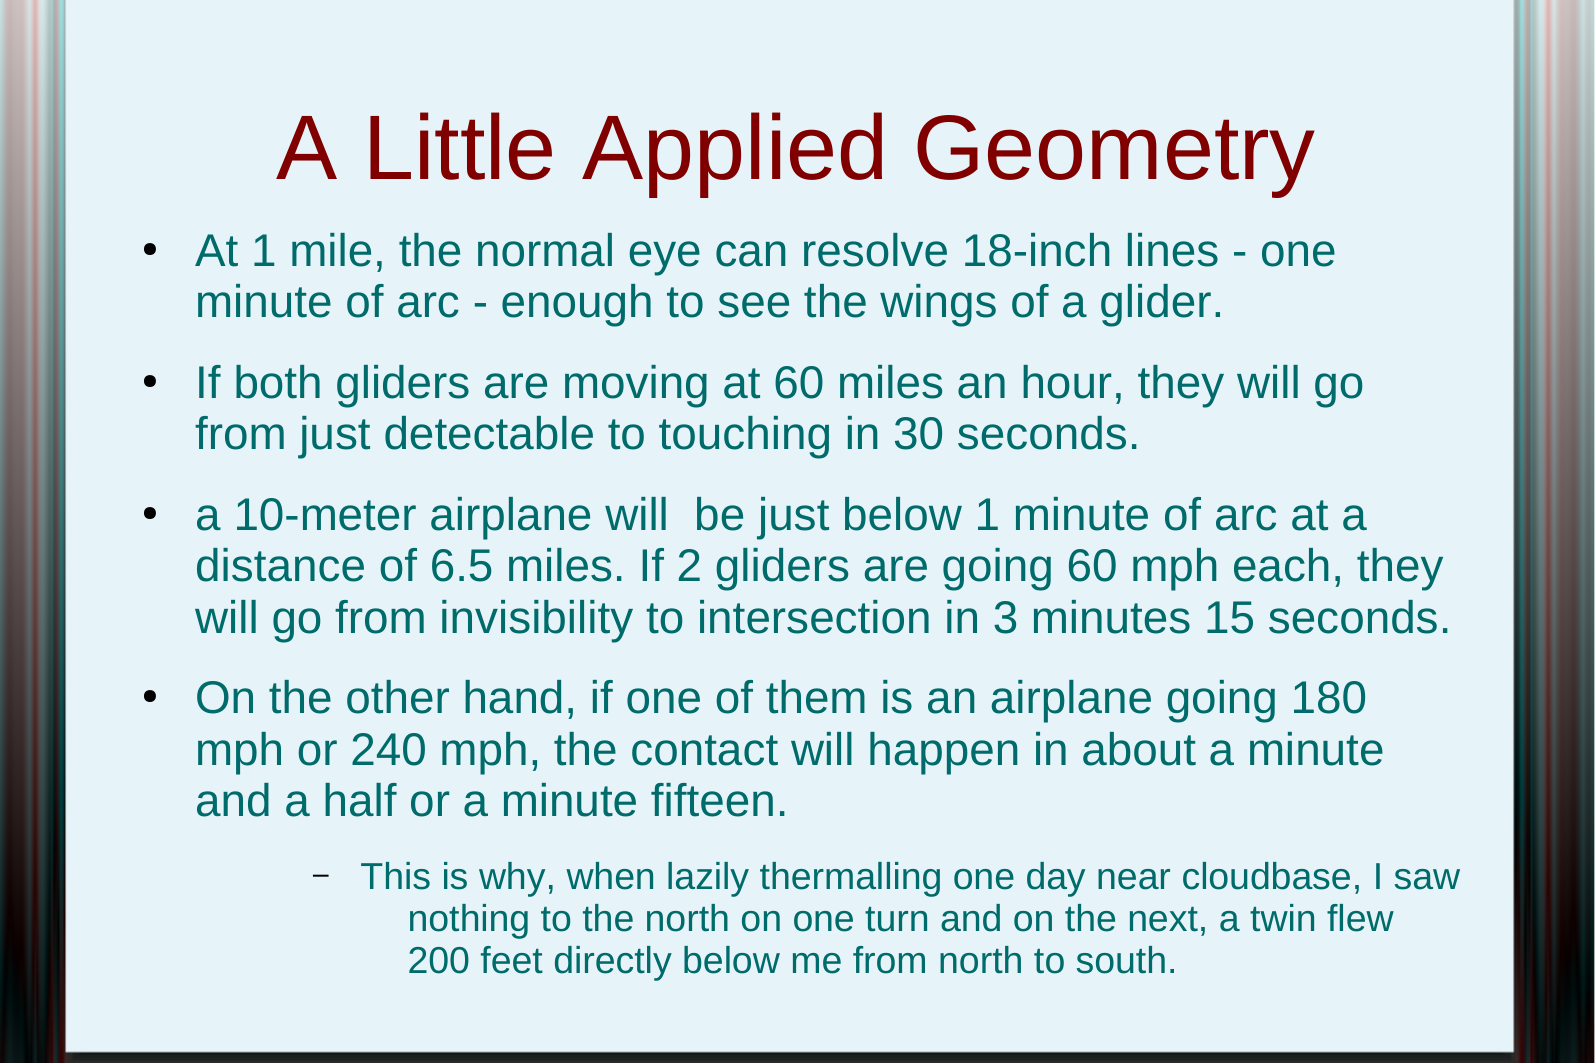

# A Little Applied Geometry
At 1 mile, the normal eye can resolve 18-inch lines - one minute of arc - enough to see the wings of a glider.
If both gliders are moving at 60 miles an hour, they will go from just detectable to touching in 30 seconds.
a 10-meter airplane will be just below 1 minute of arc at a distance of 6.5 miles. If 2 gliders are going 60 mph each, they will go from invisibility to intersection in 3 minutes 15 seconds.
On the other hand, if one of them is an airplane going 180 mph or 240 mph, the contact will happen in about a minute and a half or a minute fifteen.
This is why, when lazily thermalling one day near cloudbase, I saw nothing to the north on one turn and on the next, a twin flew 200 feet directly below me from north to south.